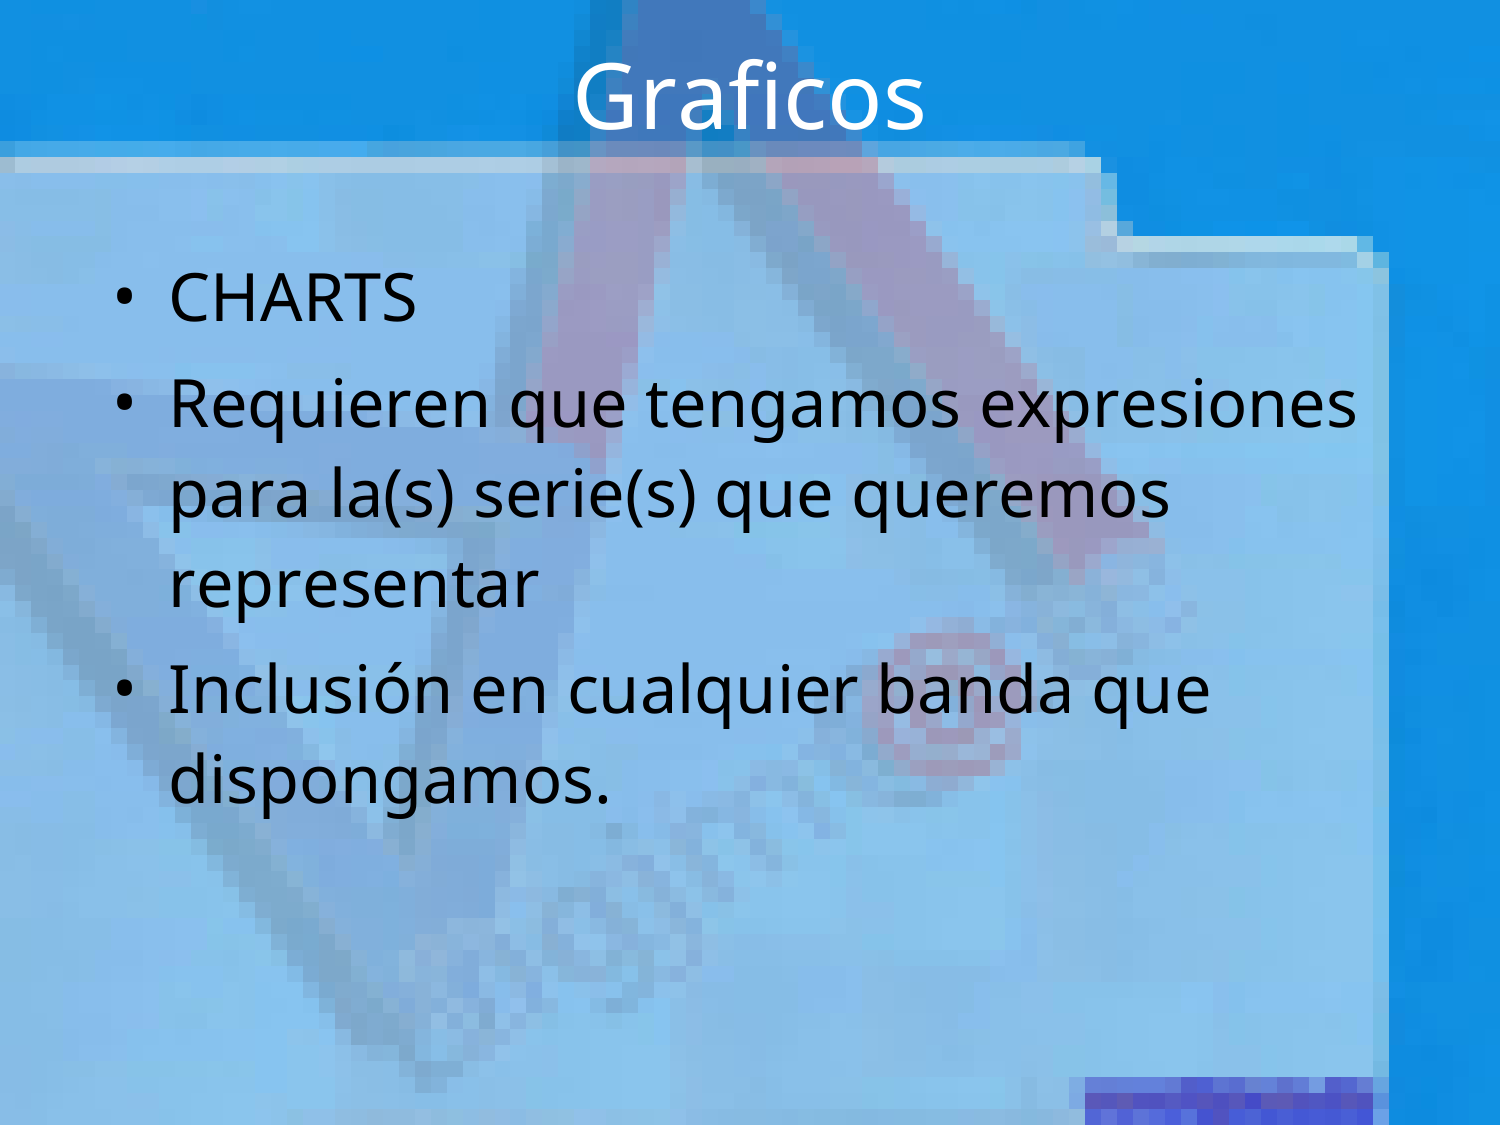

# Graficos
CHARTS
Requieren que tengamos expresiones para la(s) serie(s) que queremos representar
Inclusión en cualquier banda que dispongamos.